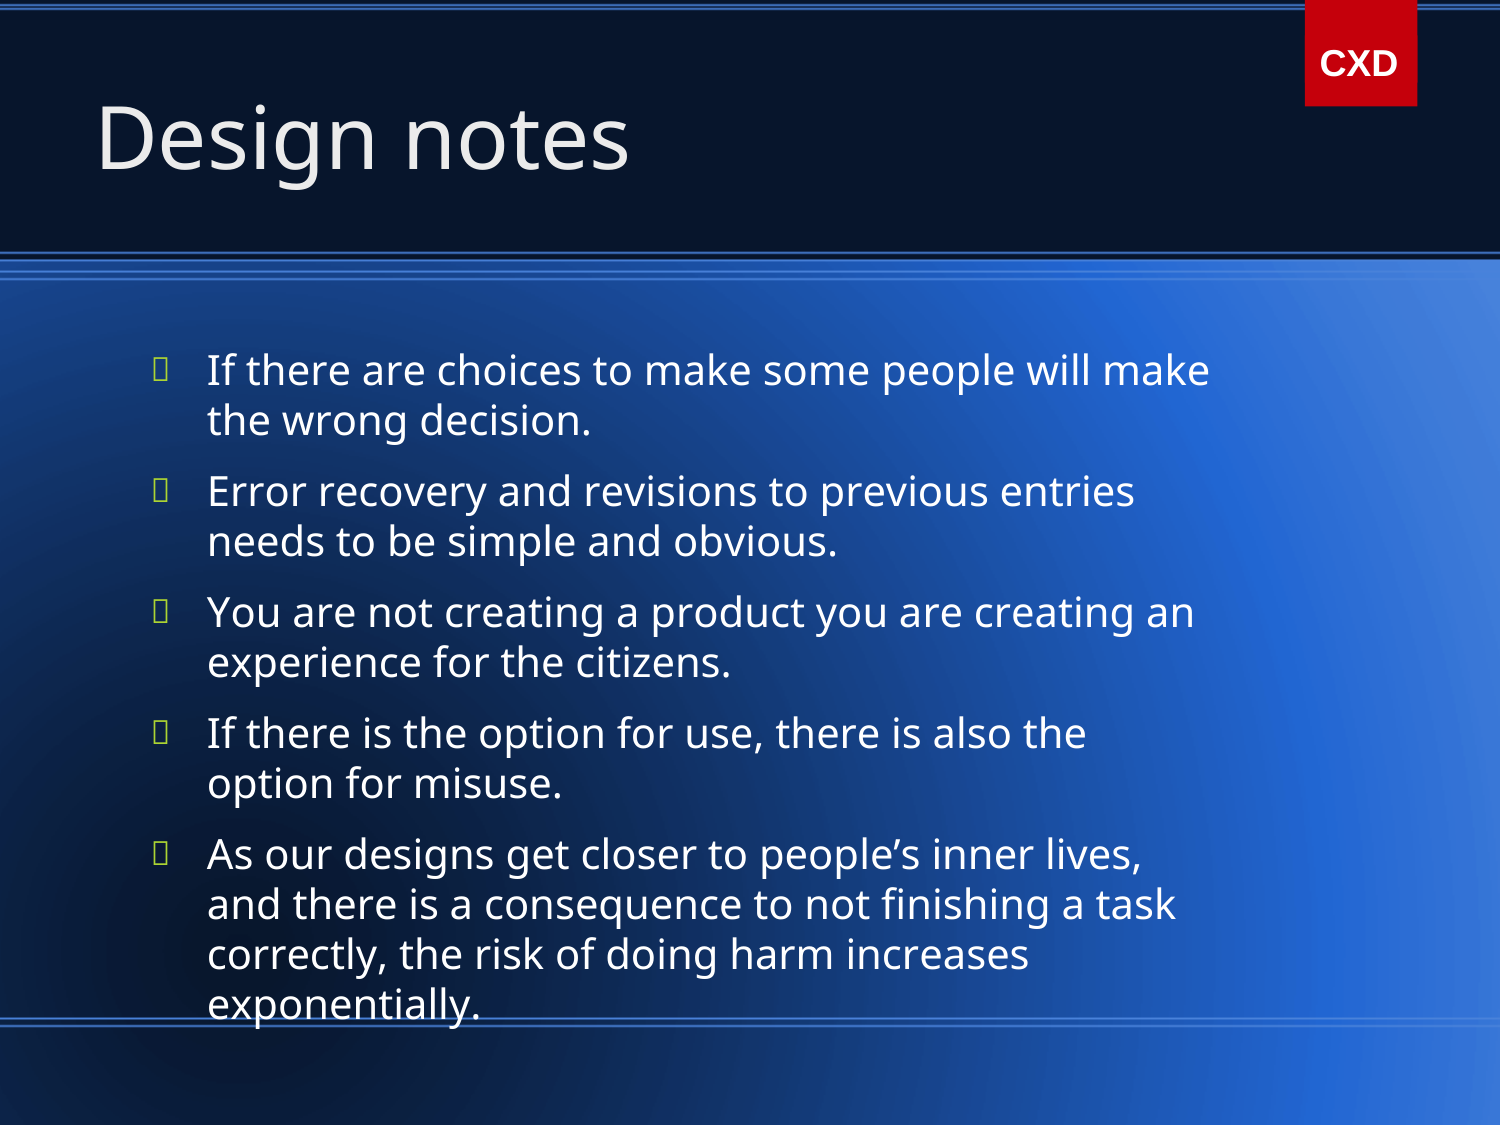

# Design notes
If there are choices to make some people will make the wrong decision.
Error recovery and revisions to previous entries needs to be simple and obvious.
You are not creating a product you are creating an experience for the citizens.
If there is the option for use, there is also the option for misuse.
As our designs get closer to people’s inner lives, and there is a consequence to not finishing a task correctly, the risk of doing harm increases exponentially.